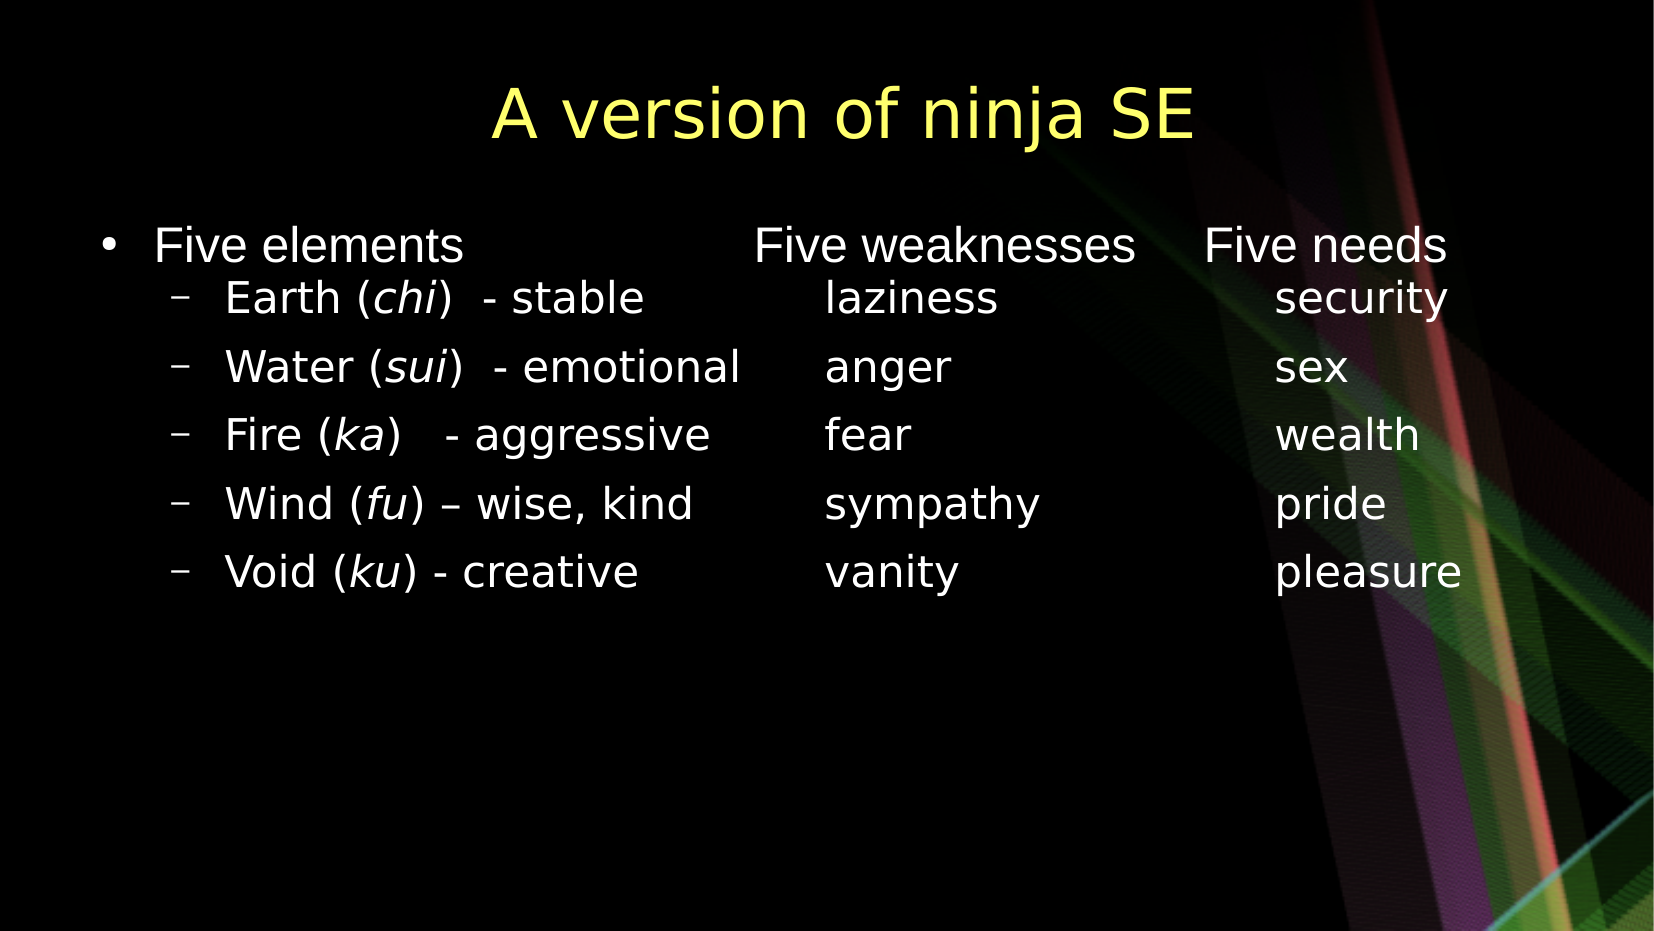

# A version of ninja SE
Five elements				Five weaknesses	Five needs
Earth (chi) - stable			laziness				security
Water (sui) - emotional		anger					sex
Fire (ka) - aggressive		fear					wealth
Wind (fu) – wise, kind		sympathy				pride
Void (ku) - creative			vanity					pleasure